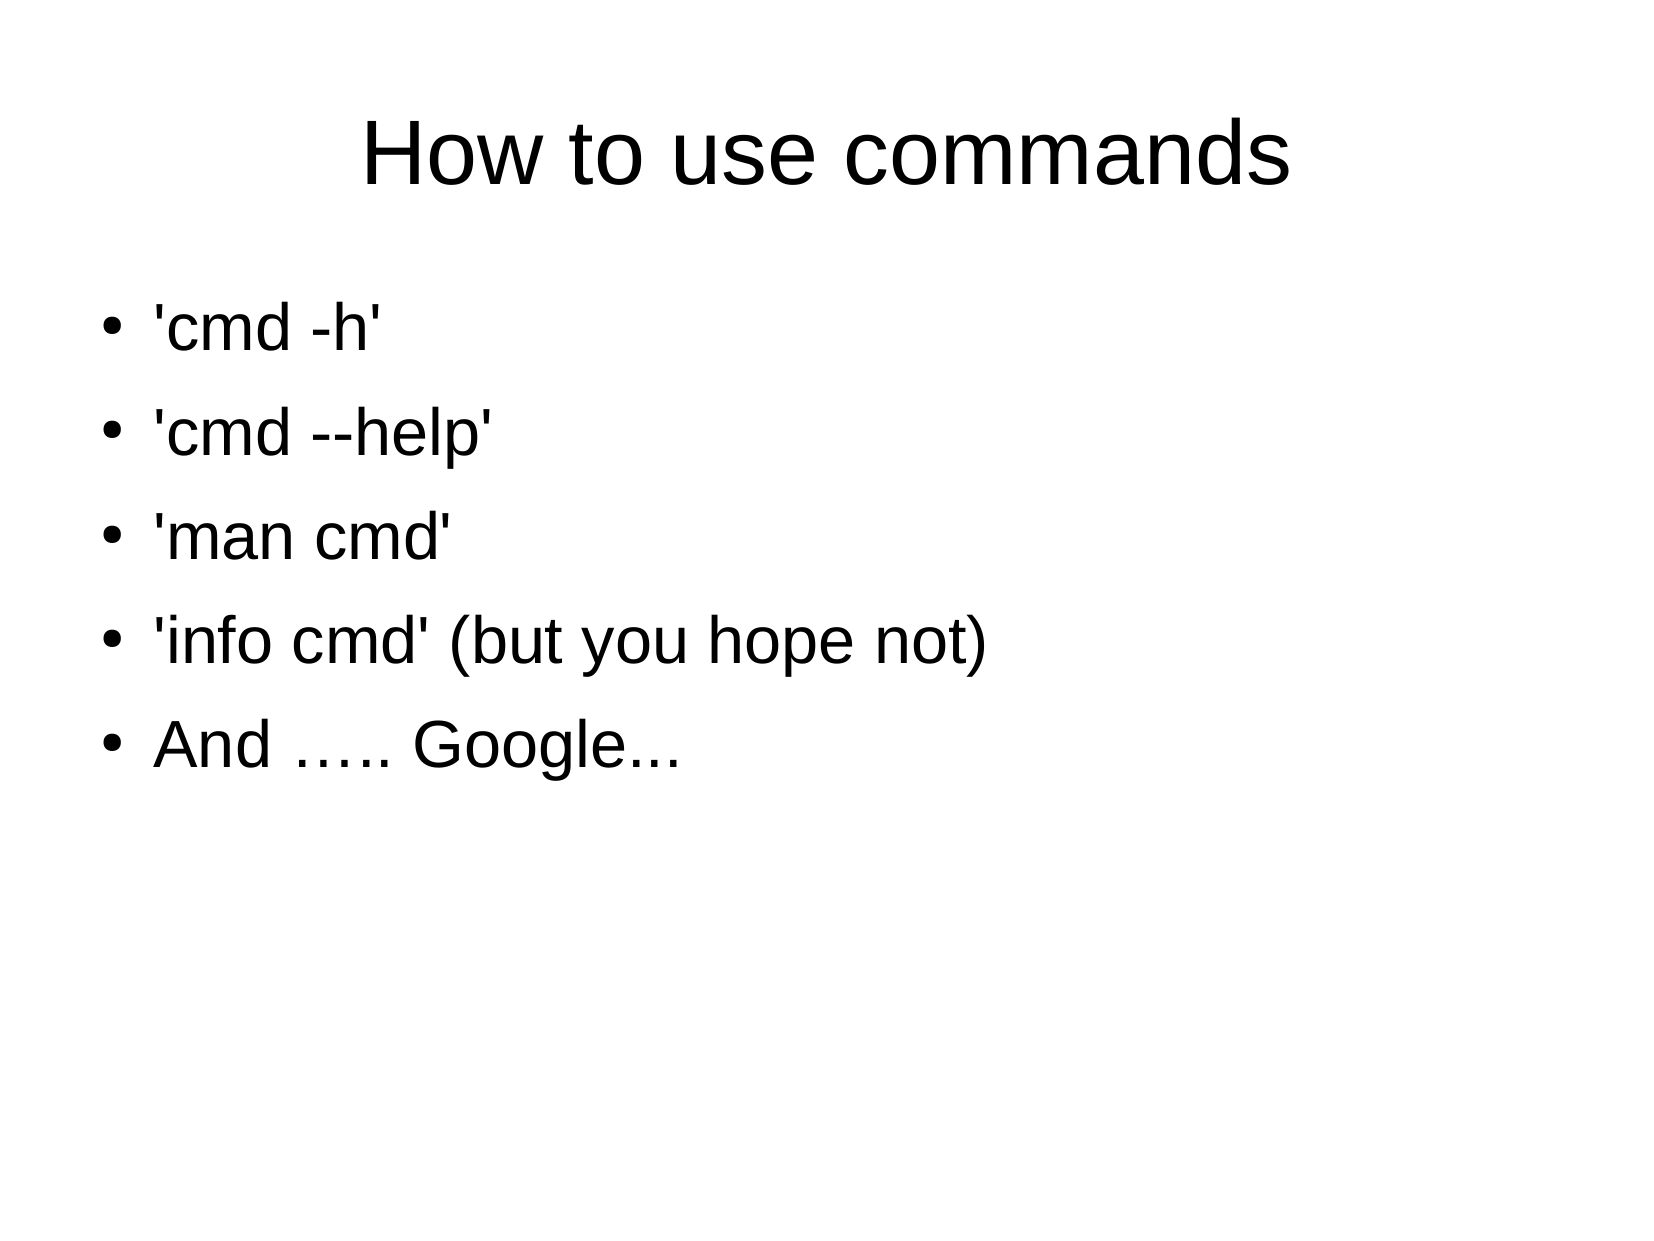

# How to use commands
'cmd -h'
'cmd --help'
'man cmd'
'info cmd' (but you hope not)
And ….. Google...